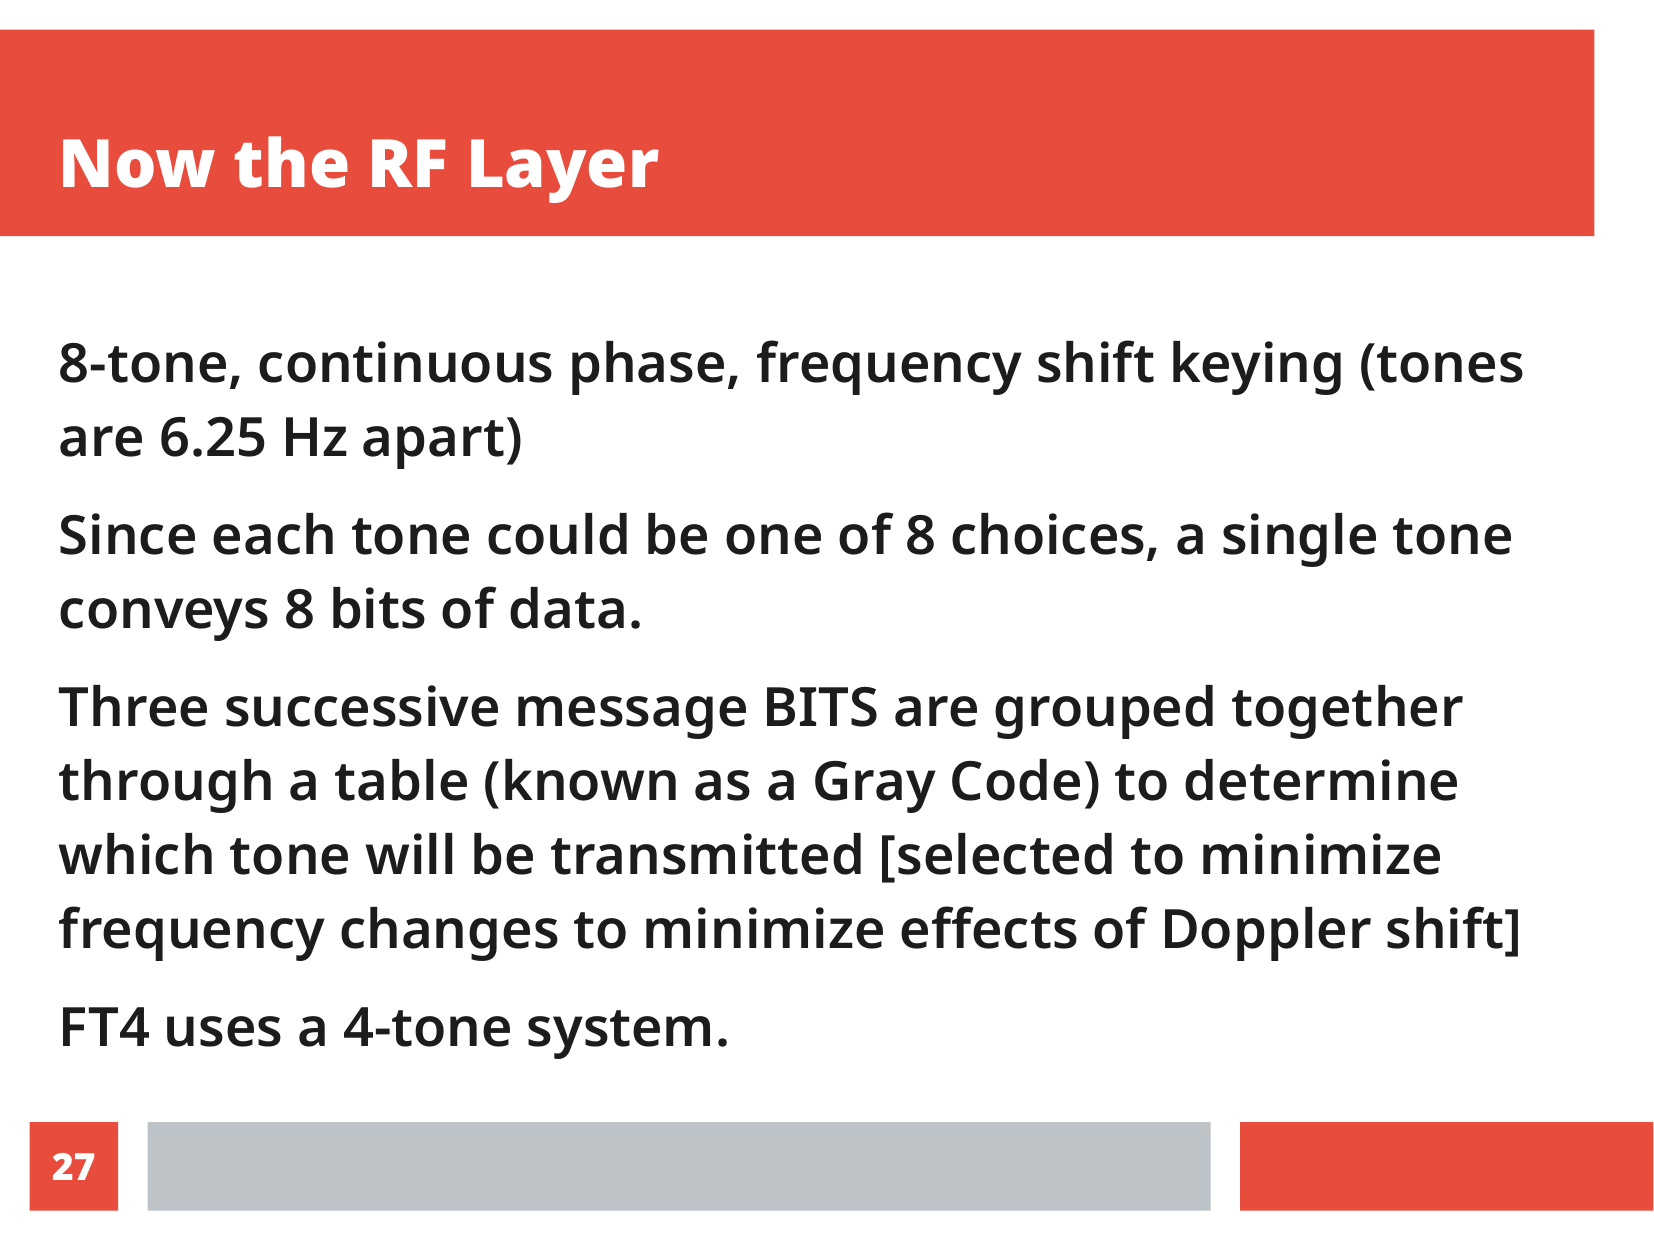

# Now the RF Layer
8-tone, continuous phase, frequency shift keying (tones are 6.25 Hz apart)
Since each tone could be one of 8 choices, a single tone conveys 8 bits of data.
Three successive message BITS are grouped together through a table (known as a Gray Code) to determine which tone will be transmitted [selected to minimize frequency changes to minimize effects of Doppler shift]
FT4 uses a 4-tone system.
27